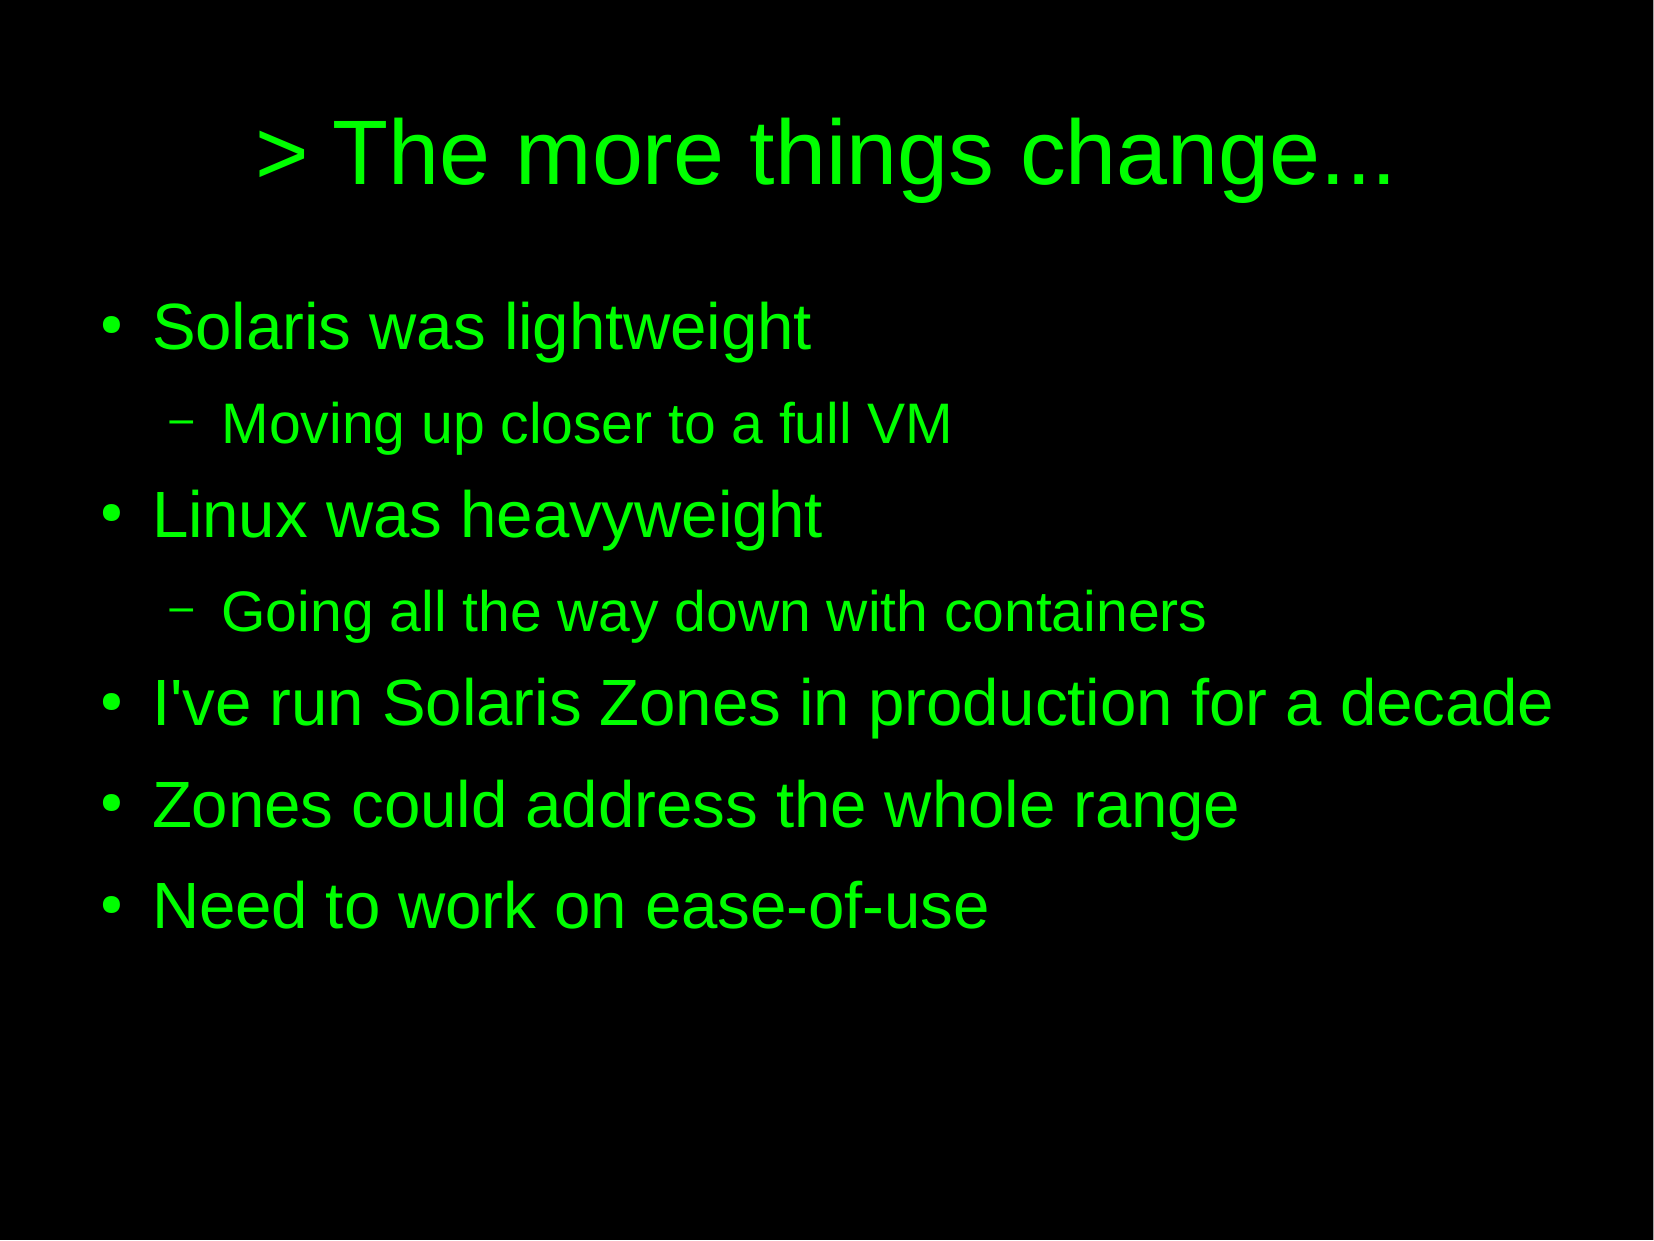

# > The more things change...
Solaris was lightweight
Moving up closer to a full VM
Linux was heavyweight
Going all the way down with containers
I've run Solaris Zones in production for a decade
Zones could address the whole range
Need to work on ease-of-use